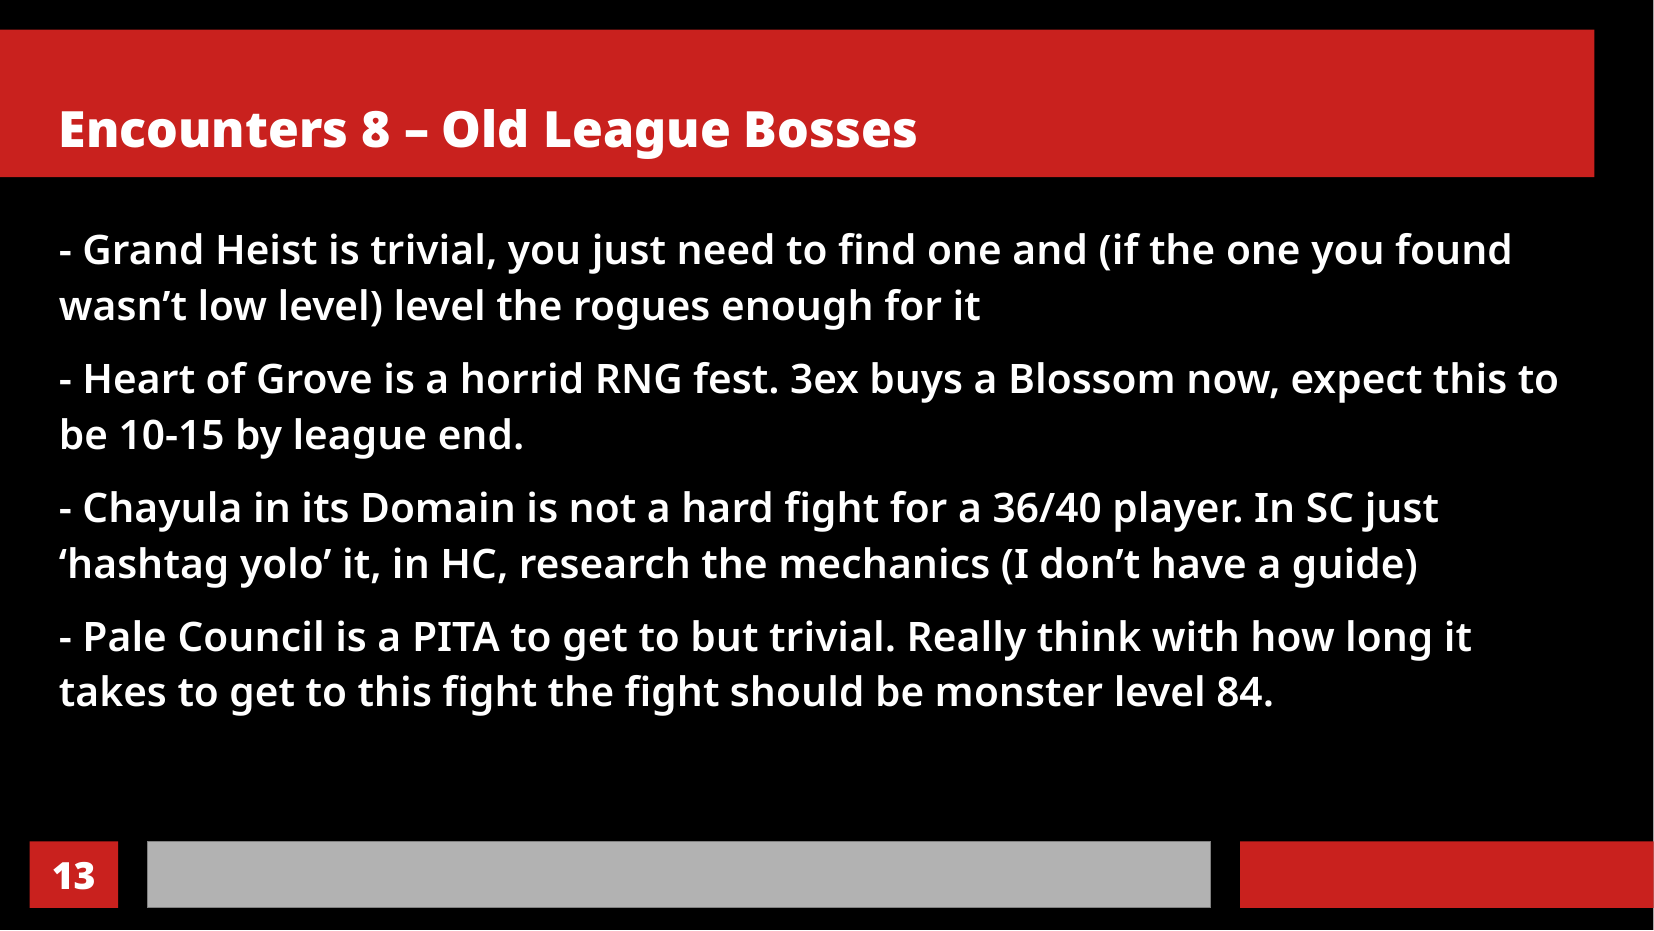

# Encounters 8 – Old League Bosses
- Grand Heist is trivial, you just need to find one and (if the one you found wasn’t low level) level the rogues enough for it
- Heart of Grove is a horrid RNG fest. 3ex buys a Blossom now, expect this to be 10-15 by league end.
- Chayula in its Domain is not a hard fight for a 36/40 player. In SC just ‘hashtag yolo’ it, in HC, research the mechanics (I don’t have a guide)
- Pale Council is a PITA to get to but trivial. Really think with how long it takes to get to this fight the fight should be monster level 84.
13